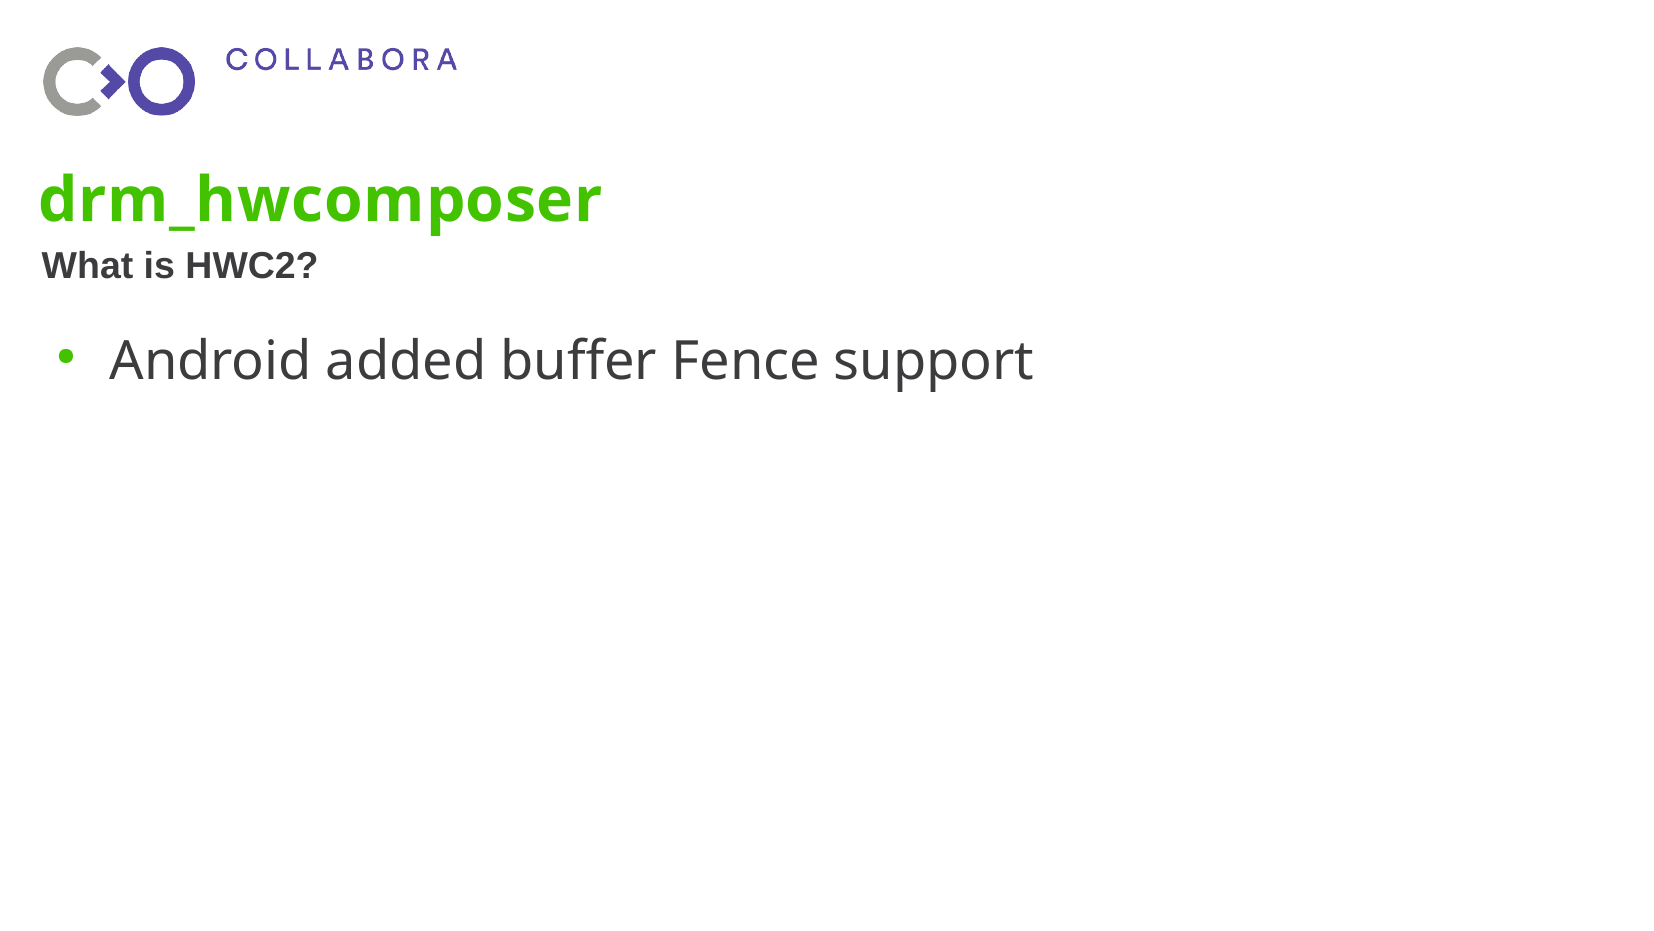

# drm_hwcomposer
What is HWC2?
Android added buffer Fence support